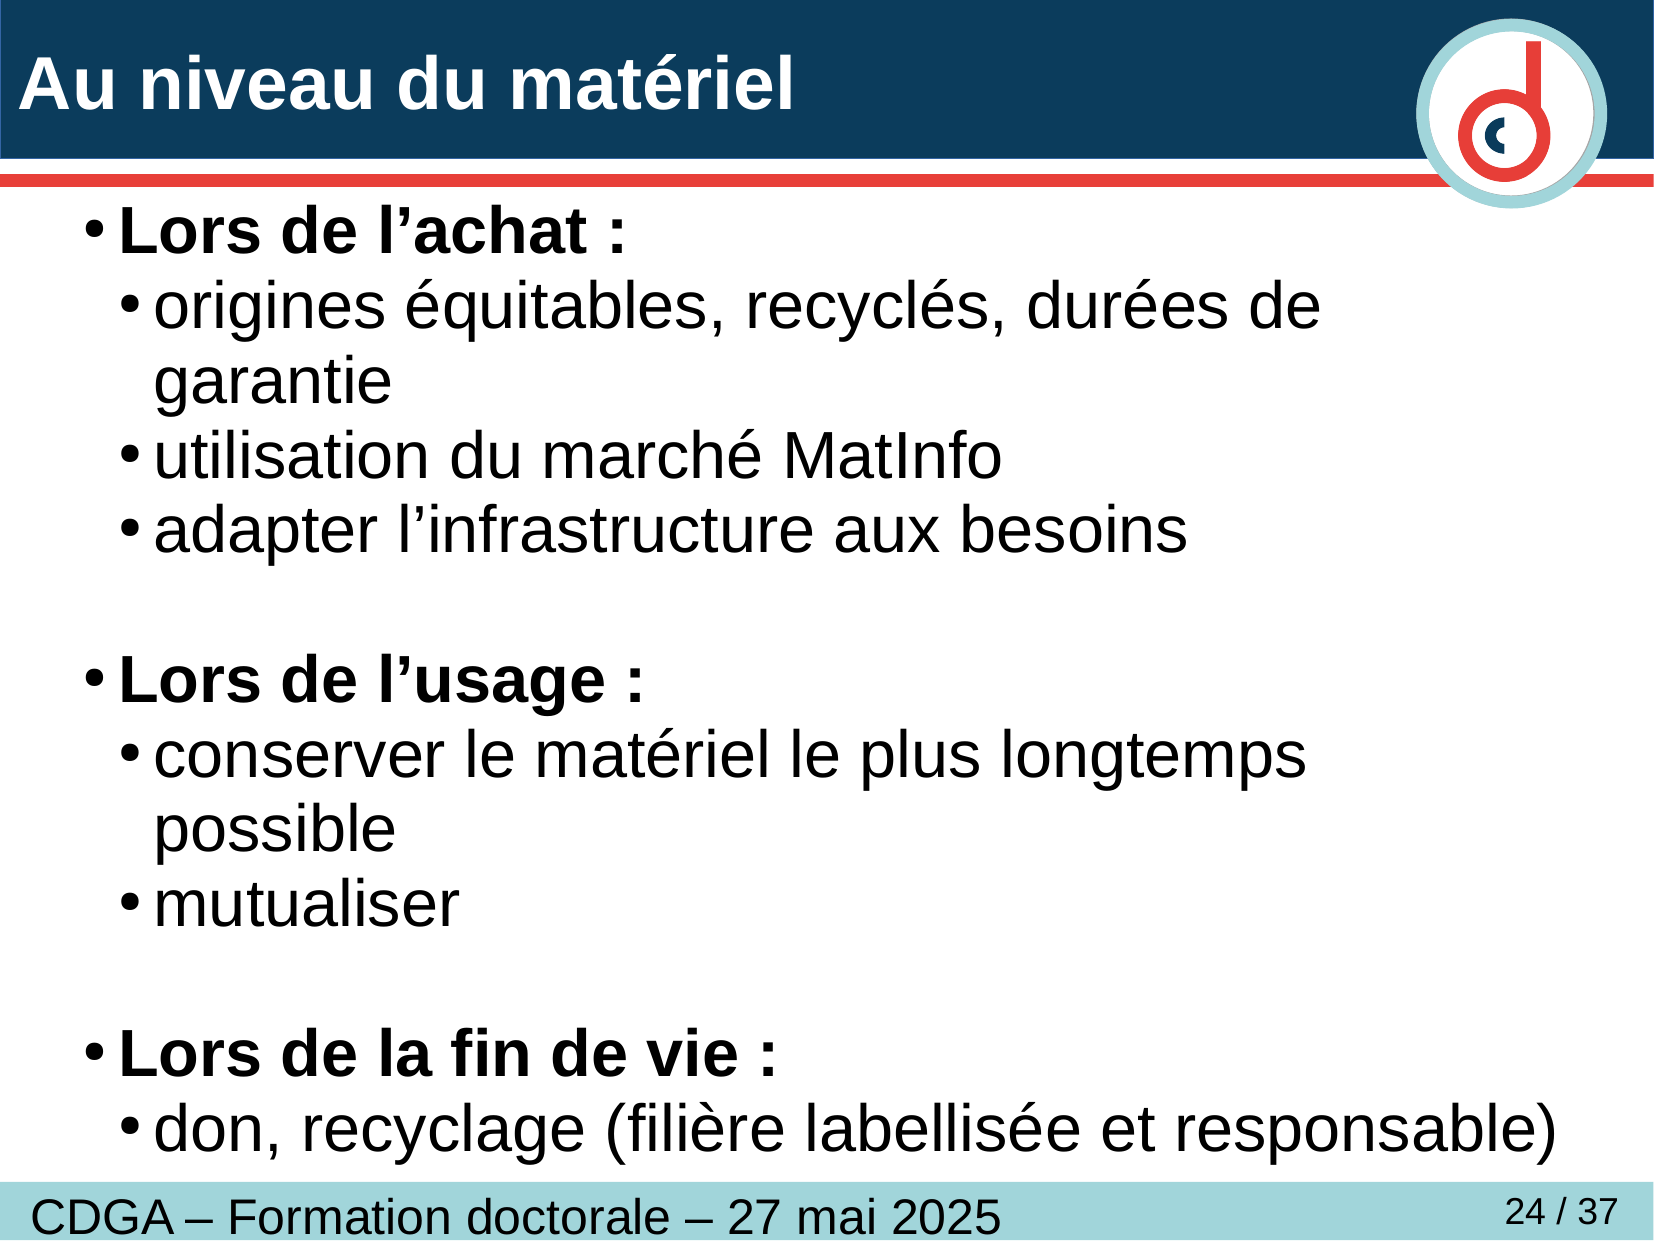

# Au niveau du matériel
Lors de l’achat :
origines équitables, recyclés, durées de garantie
utilisation du marché MatInfo
adapter l’infrastructure aux besoins
Lors de l’usage :
conserver le matériel le plus longtemps possible
mutualiser
Lors de la fin de vie :
don, recyclage (filière labellisée et responsable)